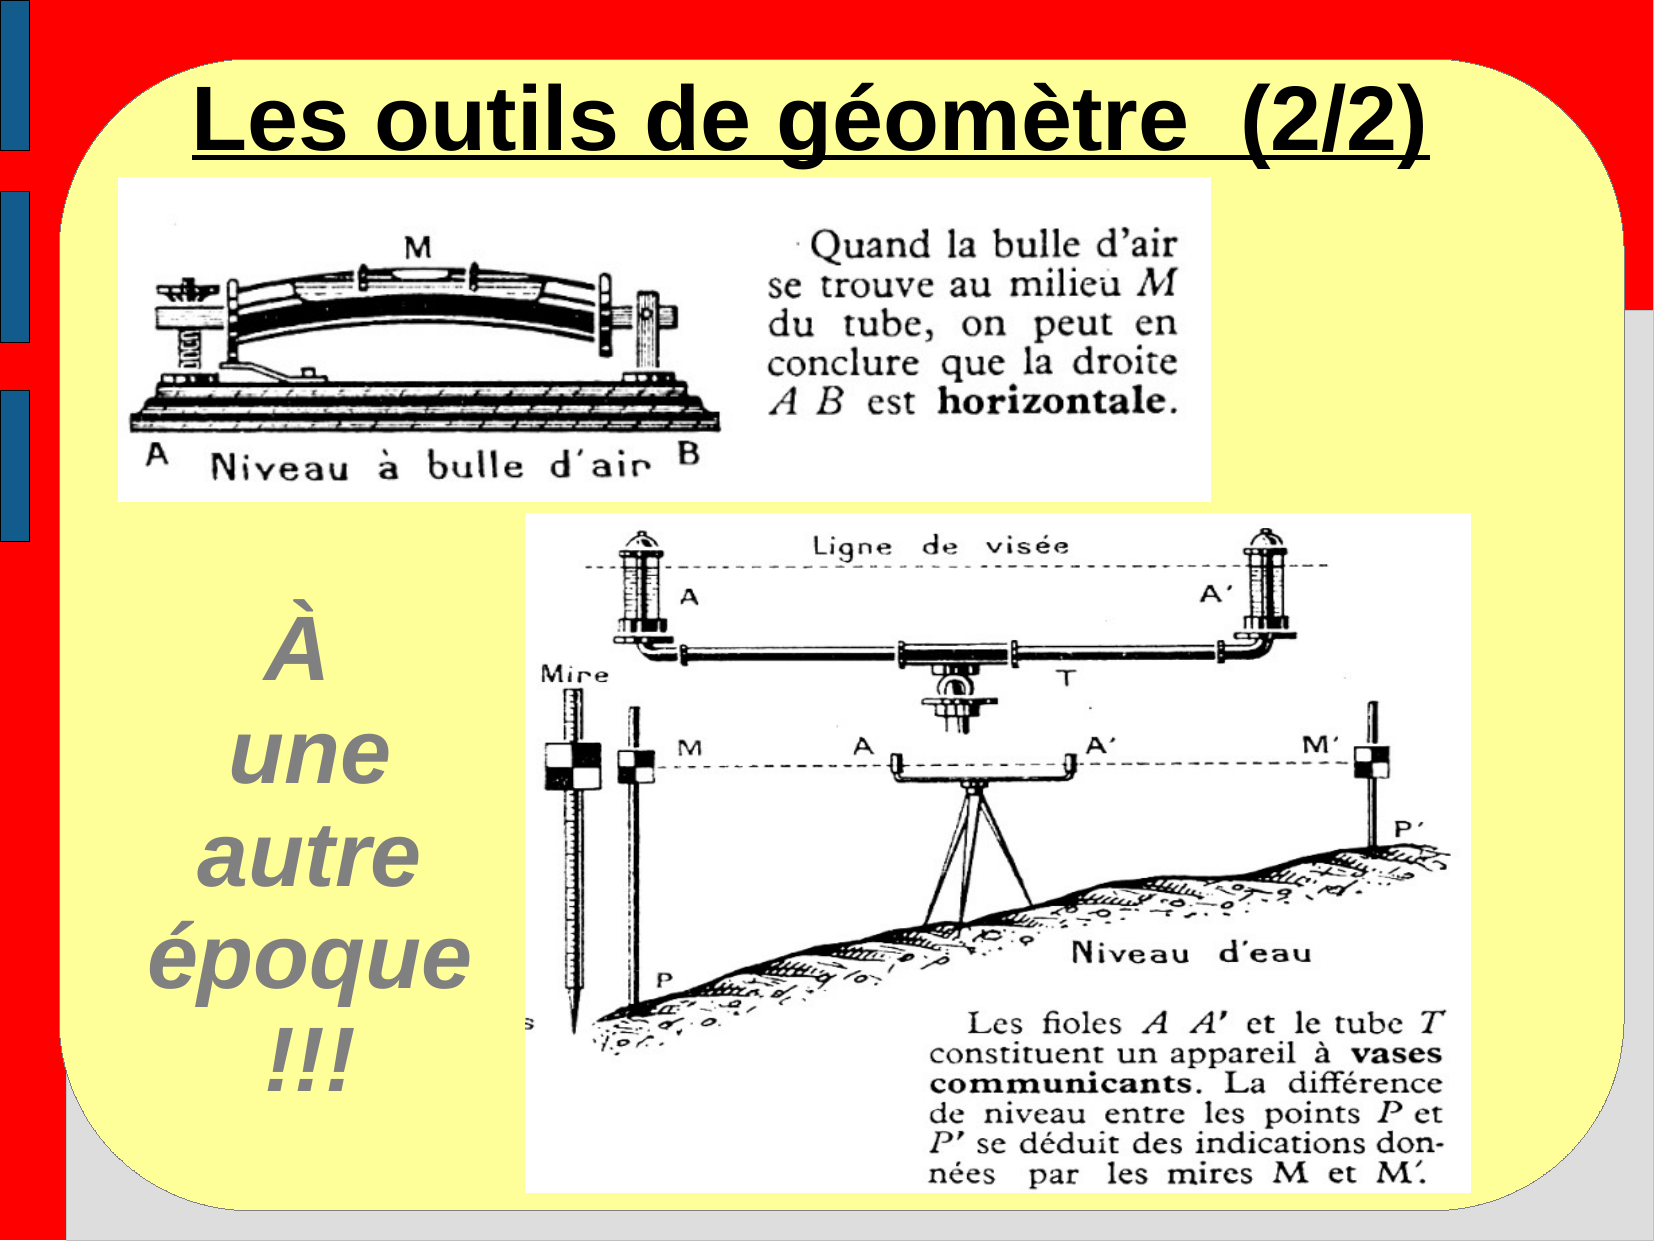

Métier de géomètre
Les outils de géomètre (2/2)
À
une autre époque
!!!